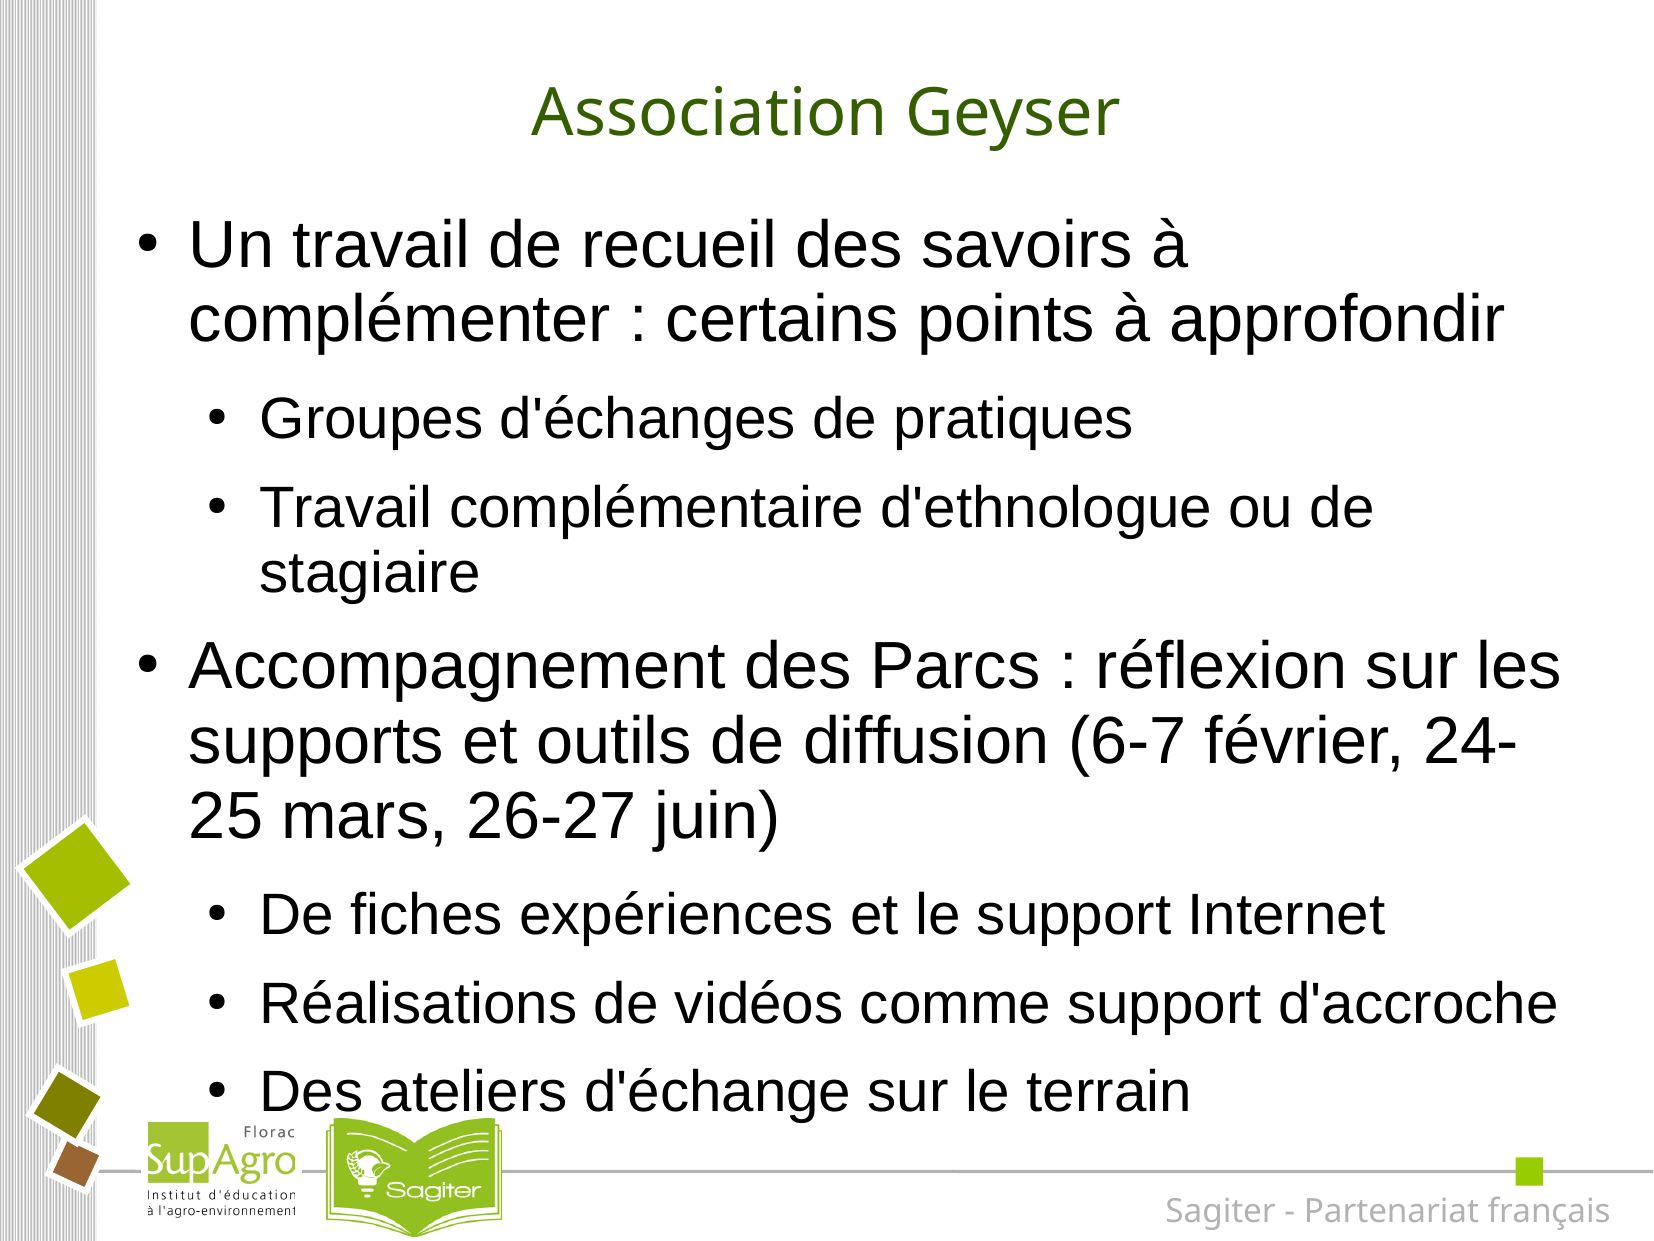

# Association Geyser
Un travail de recueil des savoirs à complémenter : certains points à approfondir
Groupes d'échanges de pratiques
Travail complémentaire d'ethnologue ou de stagiaire
Accompagnement des Parcs : réflexion sur les supports et outils de diffusion (6-7 février, 24-25 mars, 26-27 juin)
De fiches expériences et le support Internet
Réalisations de vidéos comme support d'accroche
Des ateliers d'échange sur le terrain
Sagiter - Partenariat français